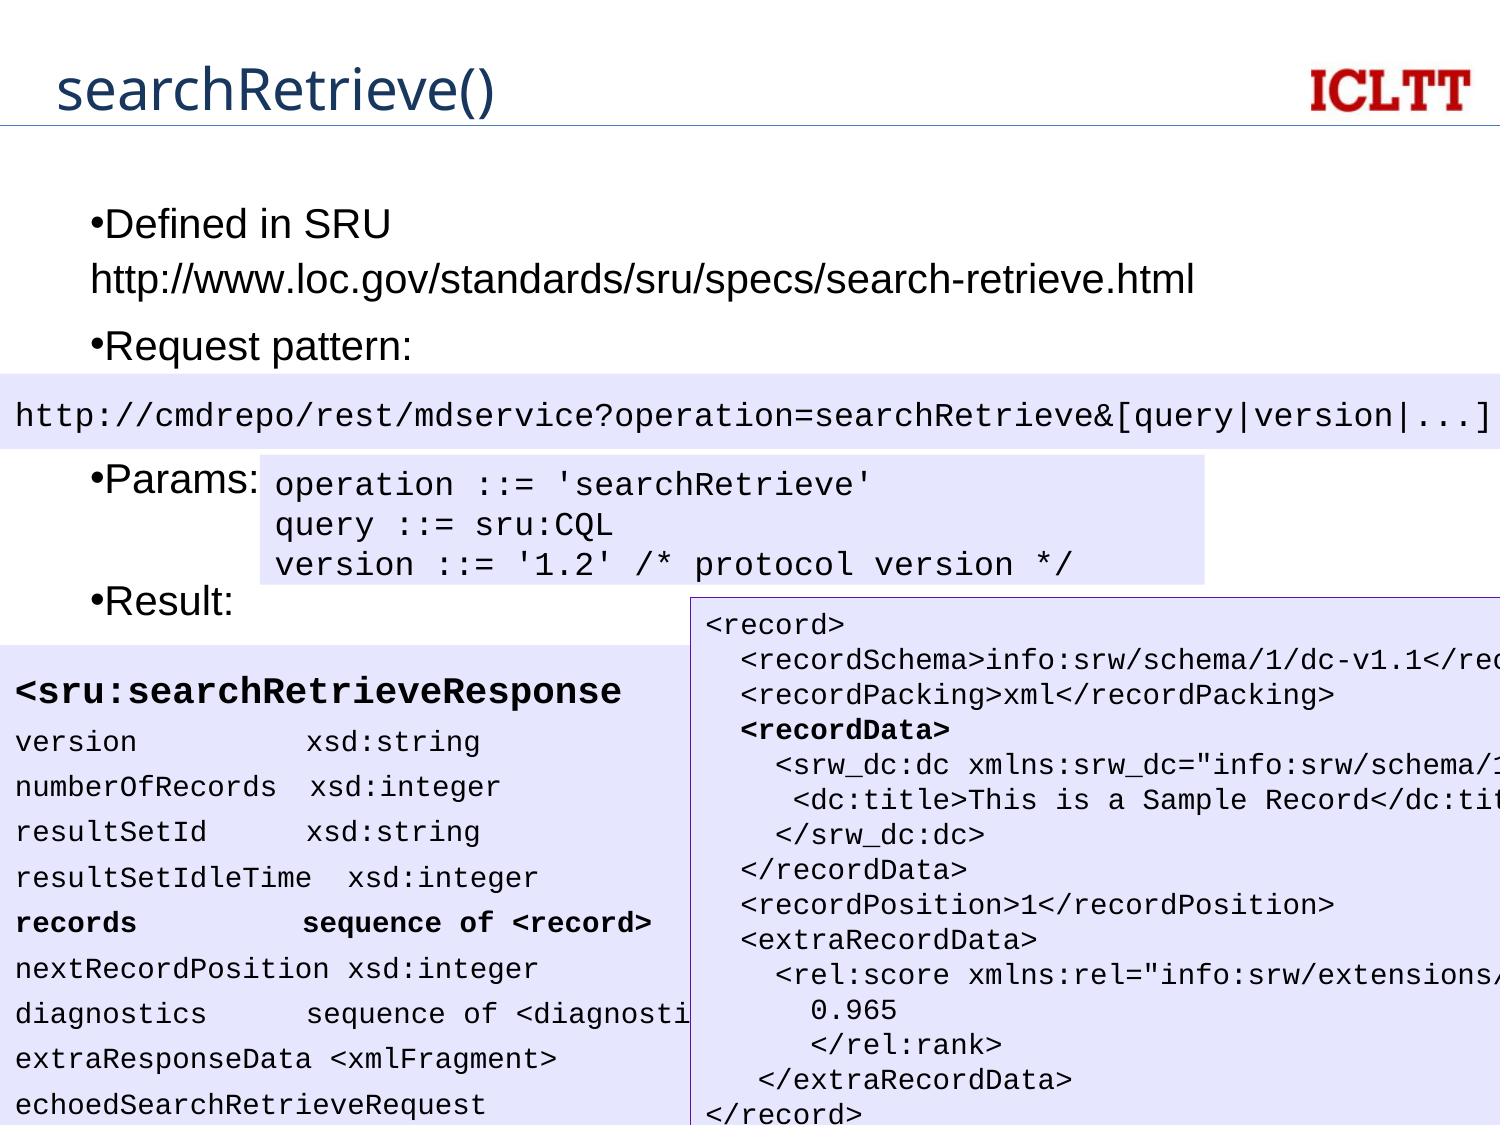

# searchRetrieve()
Defined in SRU
http://www.loc.gov/standards/sru/specs/search-retrieve.html
Request pattern:
Params:
Result:
http://cmdrepo/rest/mdservice?operation=searchRetrieve&[query|version|...]
operation ::= 'searchRetrieve'
query ::= sru:CQL
version ::= '1.2' /* protocol version */
<record>
 <recordSchema>info:srw/schema/1/dc-v1.1</recordSchema>
 <recordPacking>xml</recordPacking>
 <recordData>
 <srw_dc:dc xmlns:srw_dc="info:srw/schema/1/dc-v1.1">
 <dc:title>This is a Sample Record</dc:title>
 </srw_dc:dc>
 </recordData>
 <recordPosition>1</recordPosition>
 <extraRecordData>
 <rel:score xmlns:rel="info:srw/extensions/2/rel-1.0">
 0.965
 </rel:rank>
 </extraRecordData>
</record>
<sru:searchRetrieveResponse
version 	 xsd:string
numberOfRecords 	xsd:integer
resultSetId 	 xsd:string
resultSetIdleTime xsd:integer
records 	 sequence of <record>
nextRecordPosition xsd:integer
diagnostics 	 sequence of <diagnostic>
extraResponseData <xmlFragment>
echoedSearchRetrieveRequest